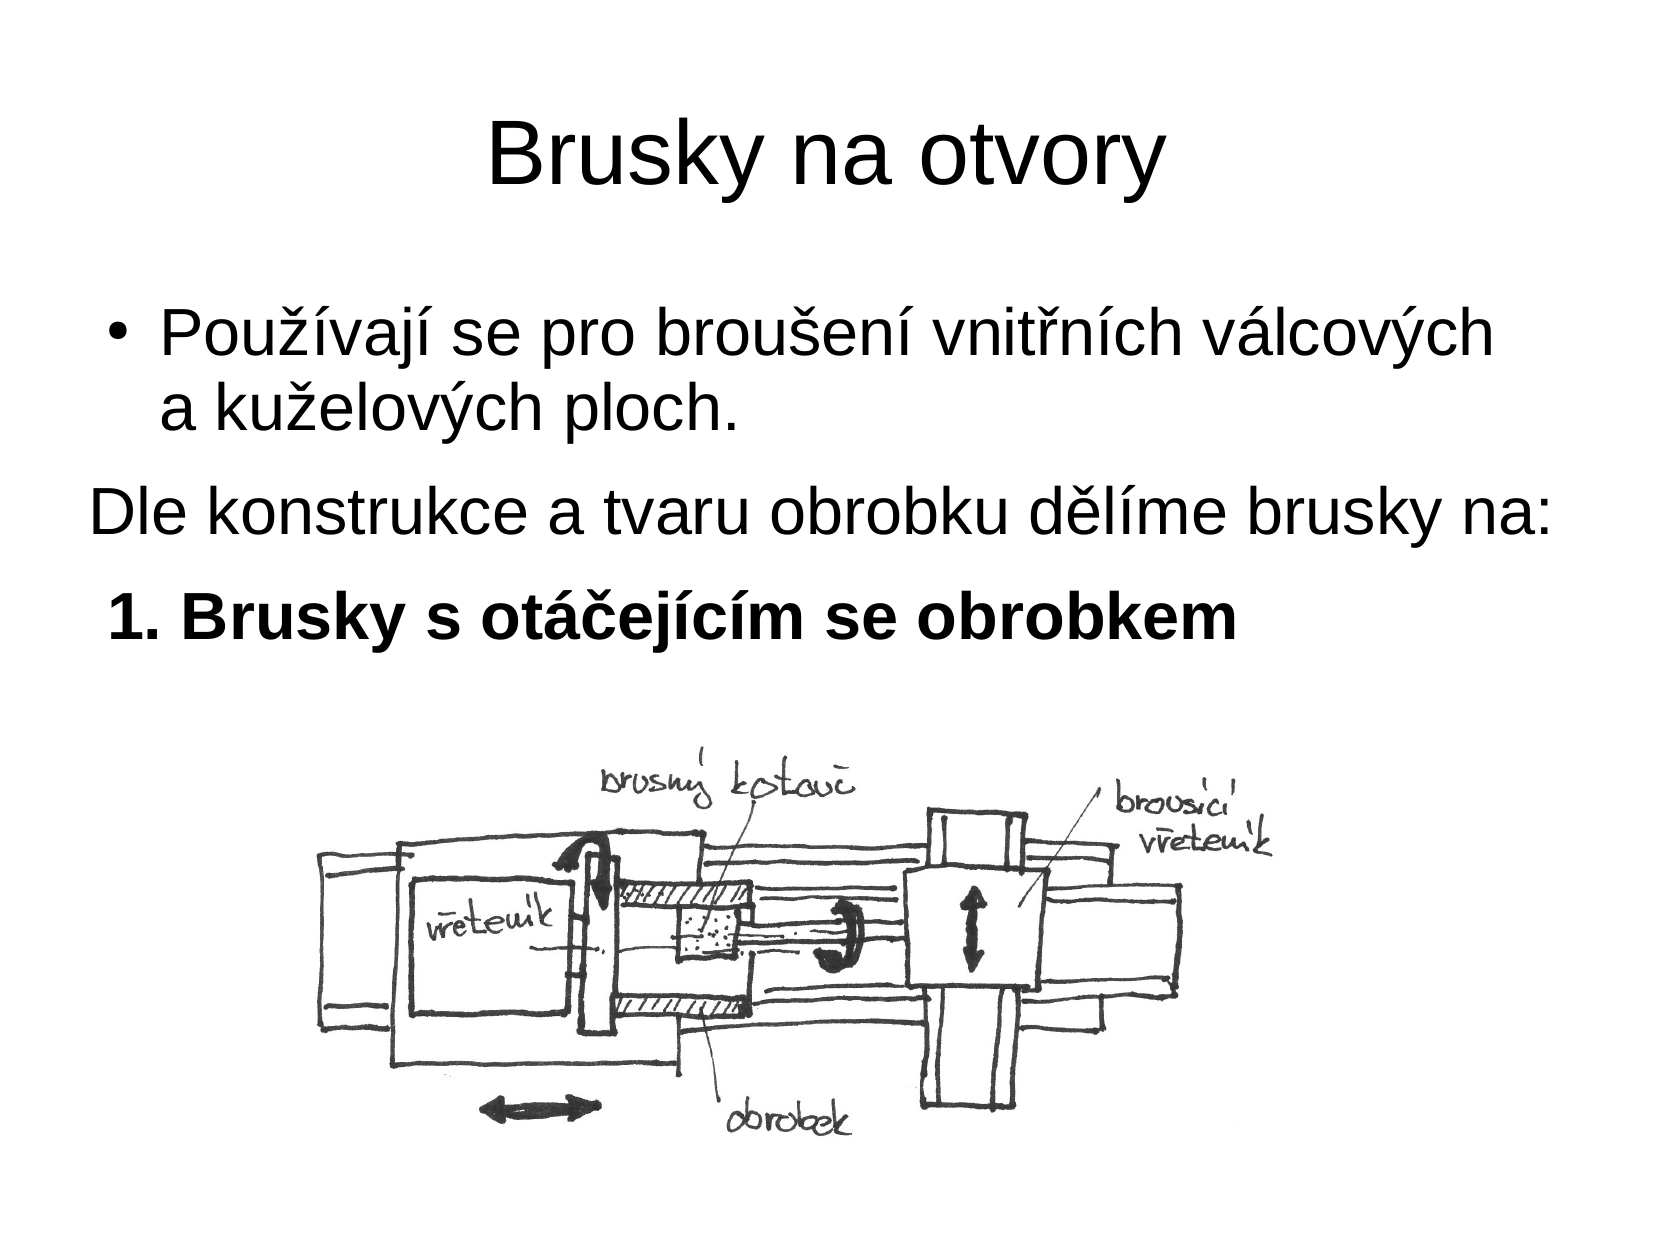

# Brusky na otvory
Používají se pro broušení vnitřních válcových
a kuželových ploch.
Dle konstrukce a tvaru obrobku dělíme brusky na:
 1. Brusky s otáčejícím se obrobkem